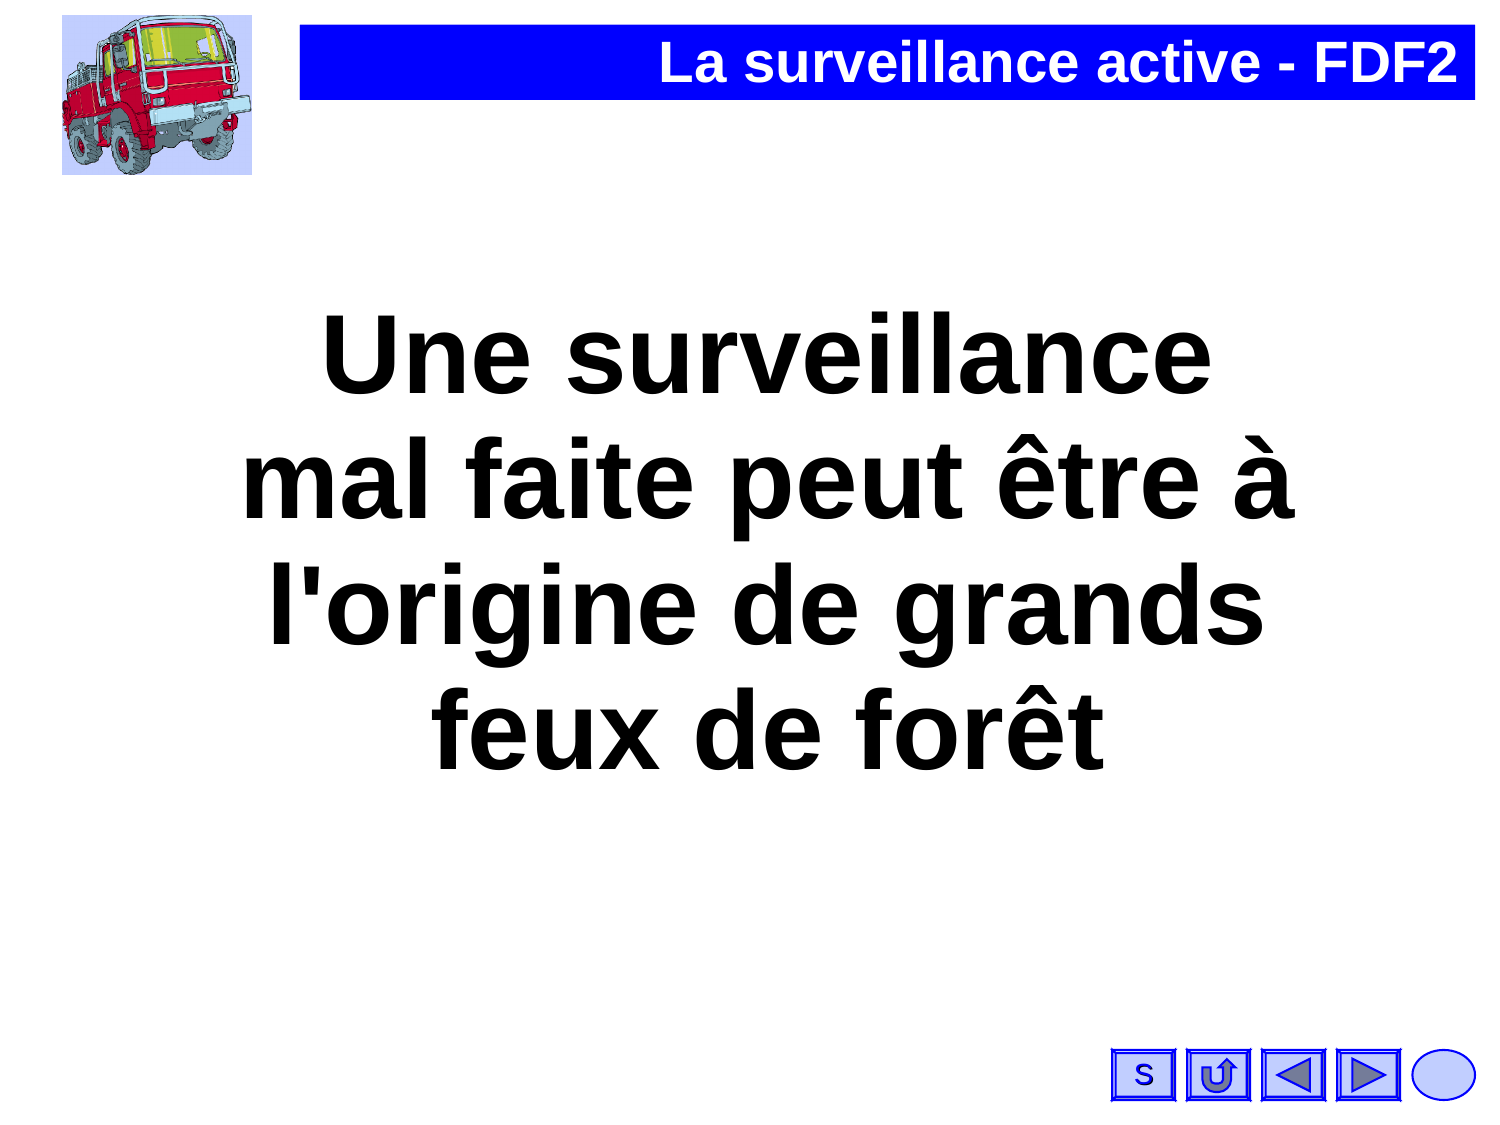

FDF2
La surveillance active - FDF2
Une surveillance mal faite peut être à l'origine de grands feux de forêt